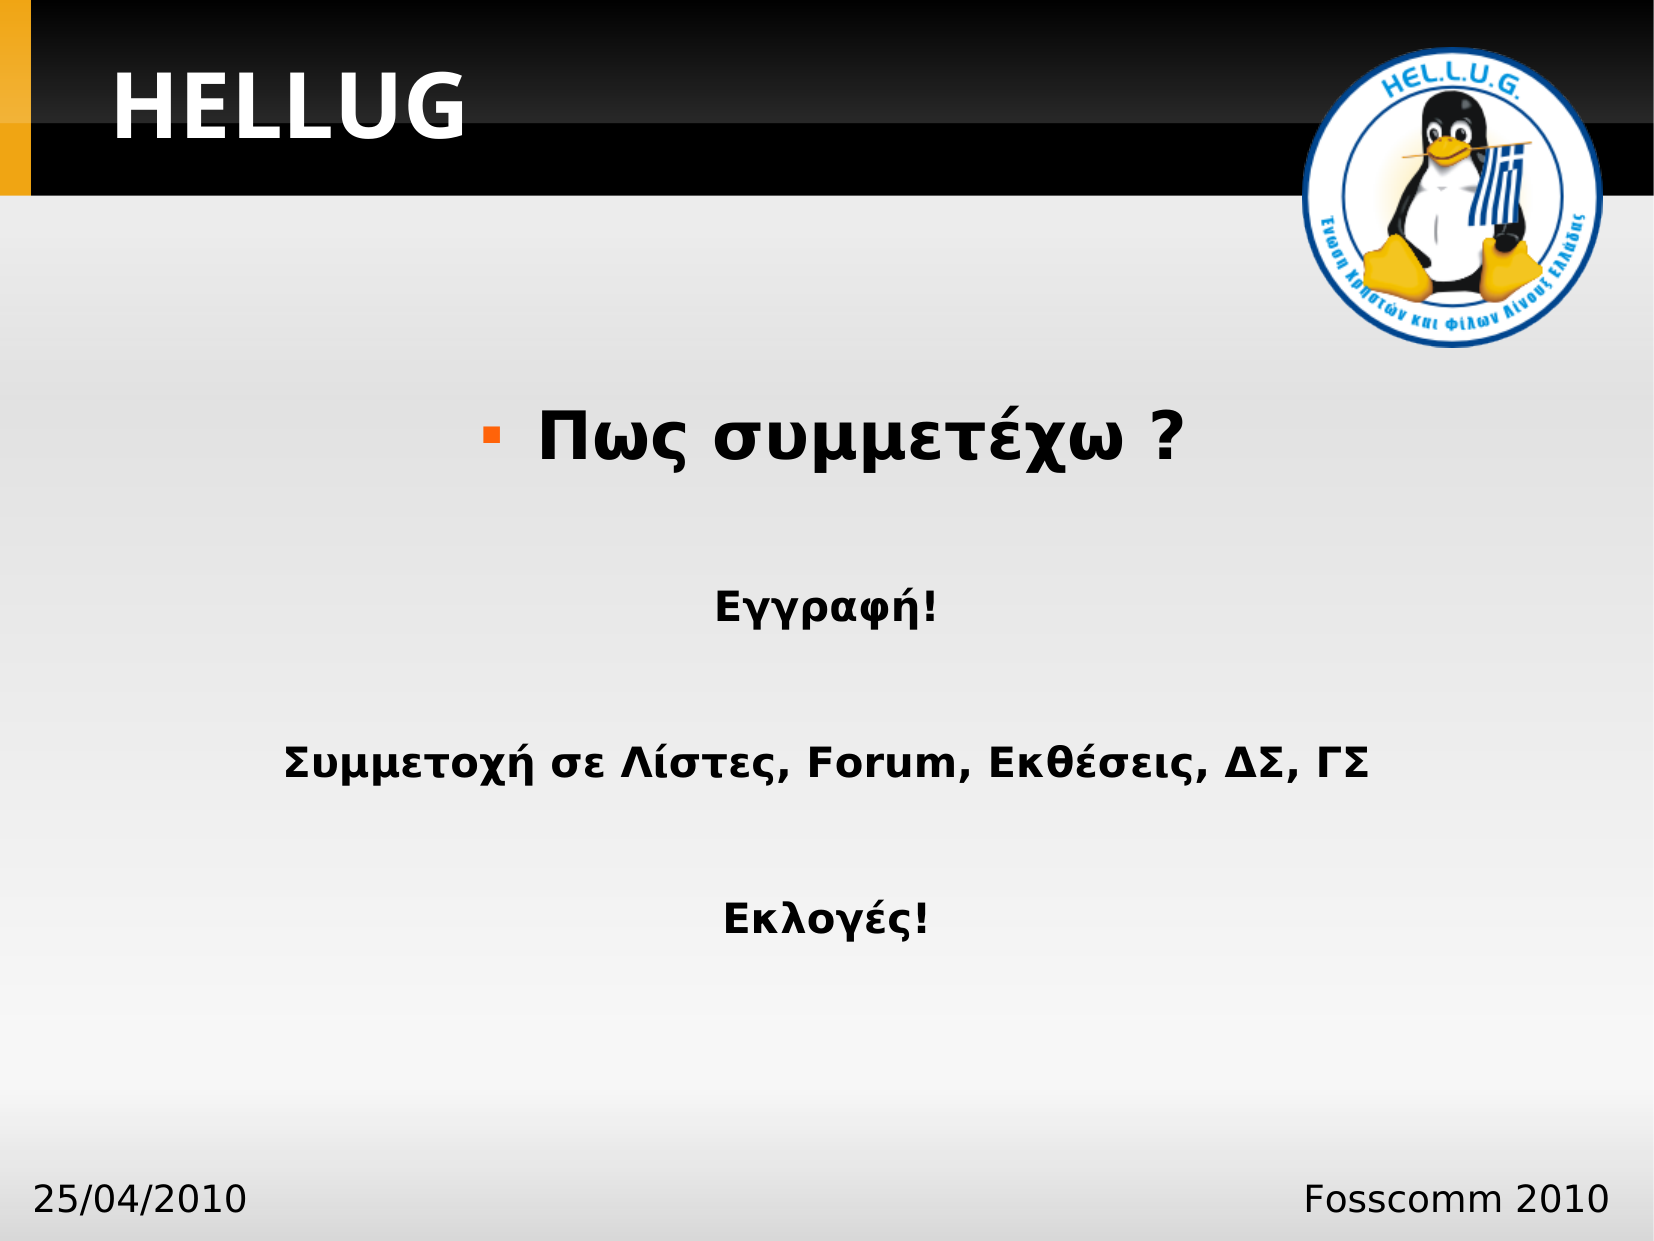

# HELLUG
Πως συμμετέχω ?
Εγγραφή!
Συμμετοχή σε Λίστες, Forum, Εκθέσεις, ΔΣ, ΓΣ
Εκλογές!
| Fosscomm 2010 |
| --- |
| 25/04/2010 |
| --- |